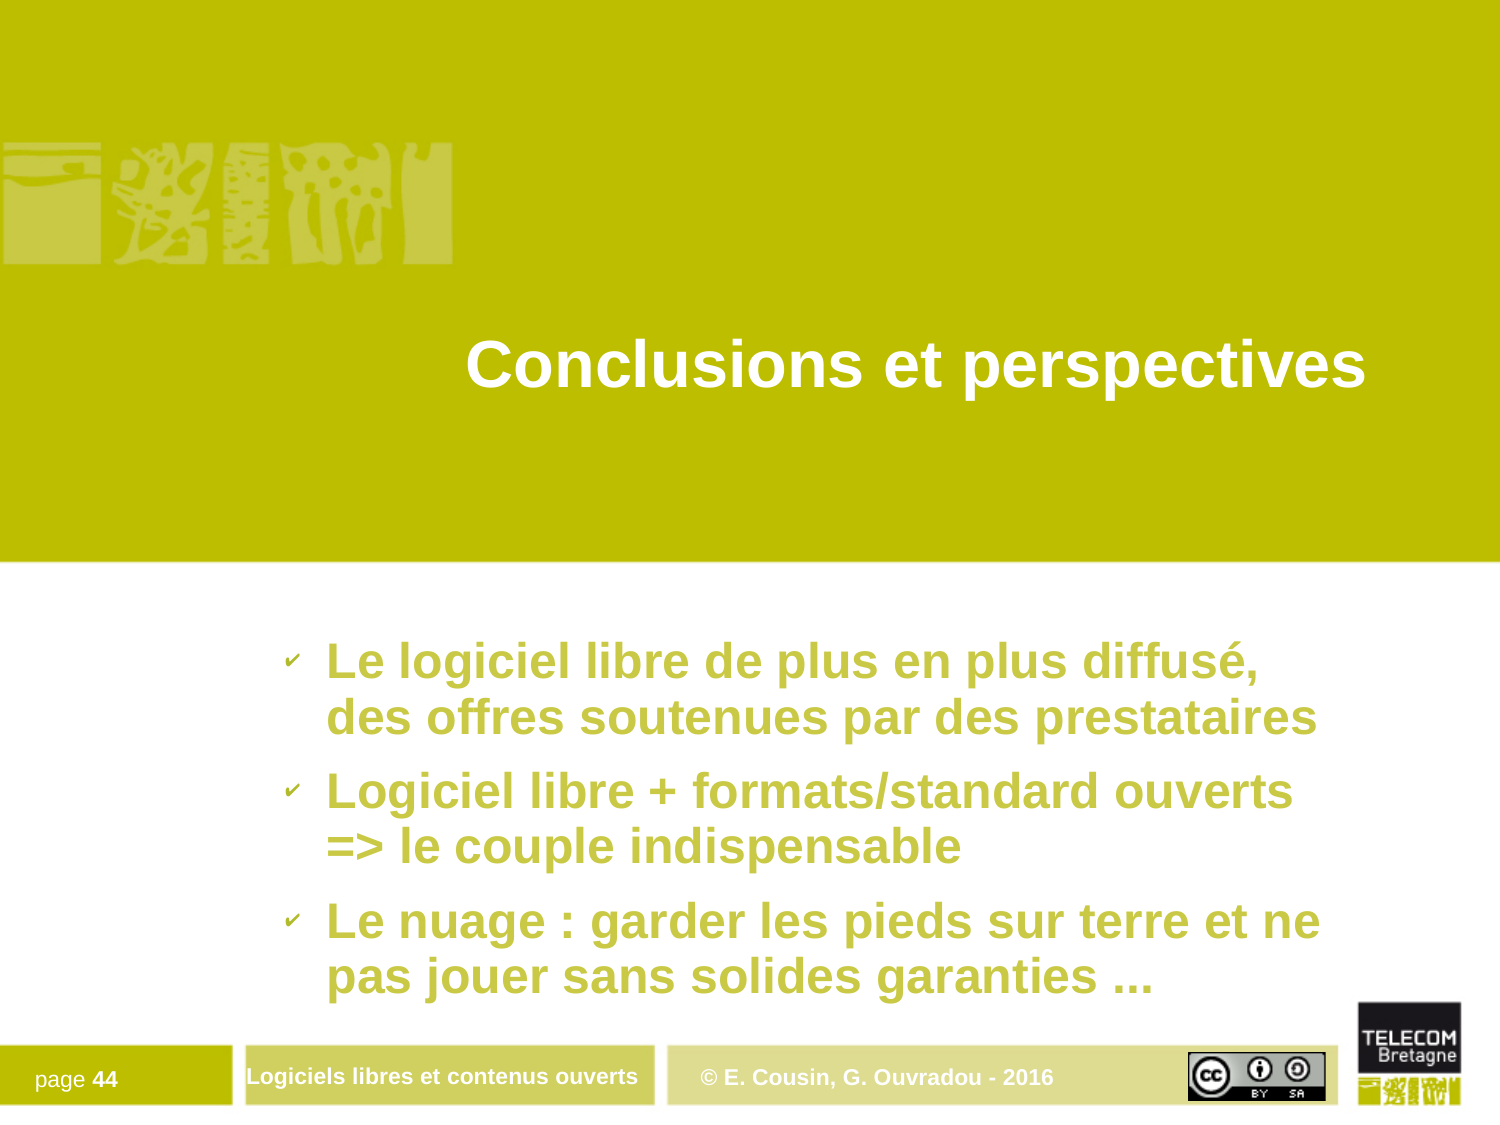

# Conclusions et perspectives
Le logiciel libre de plus en plus diffusé, des offres soutenues par des prestataires
Logiciel libre + formats/standard ouverts => le couple indispensable
Le nuage : garder les pieds sur terre et ne pas jouer sans solides garanties ...
44
© E. Cousin, G. Ouvradou - 2016